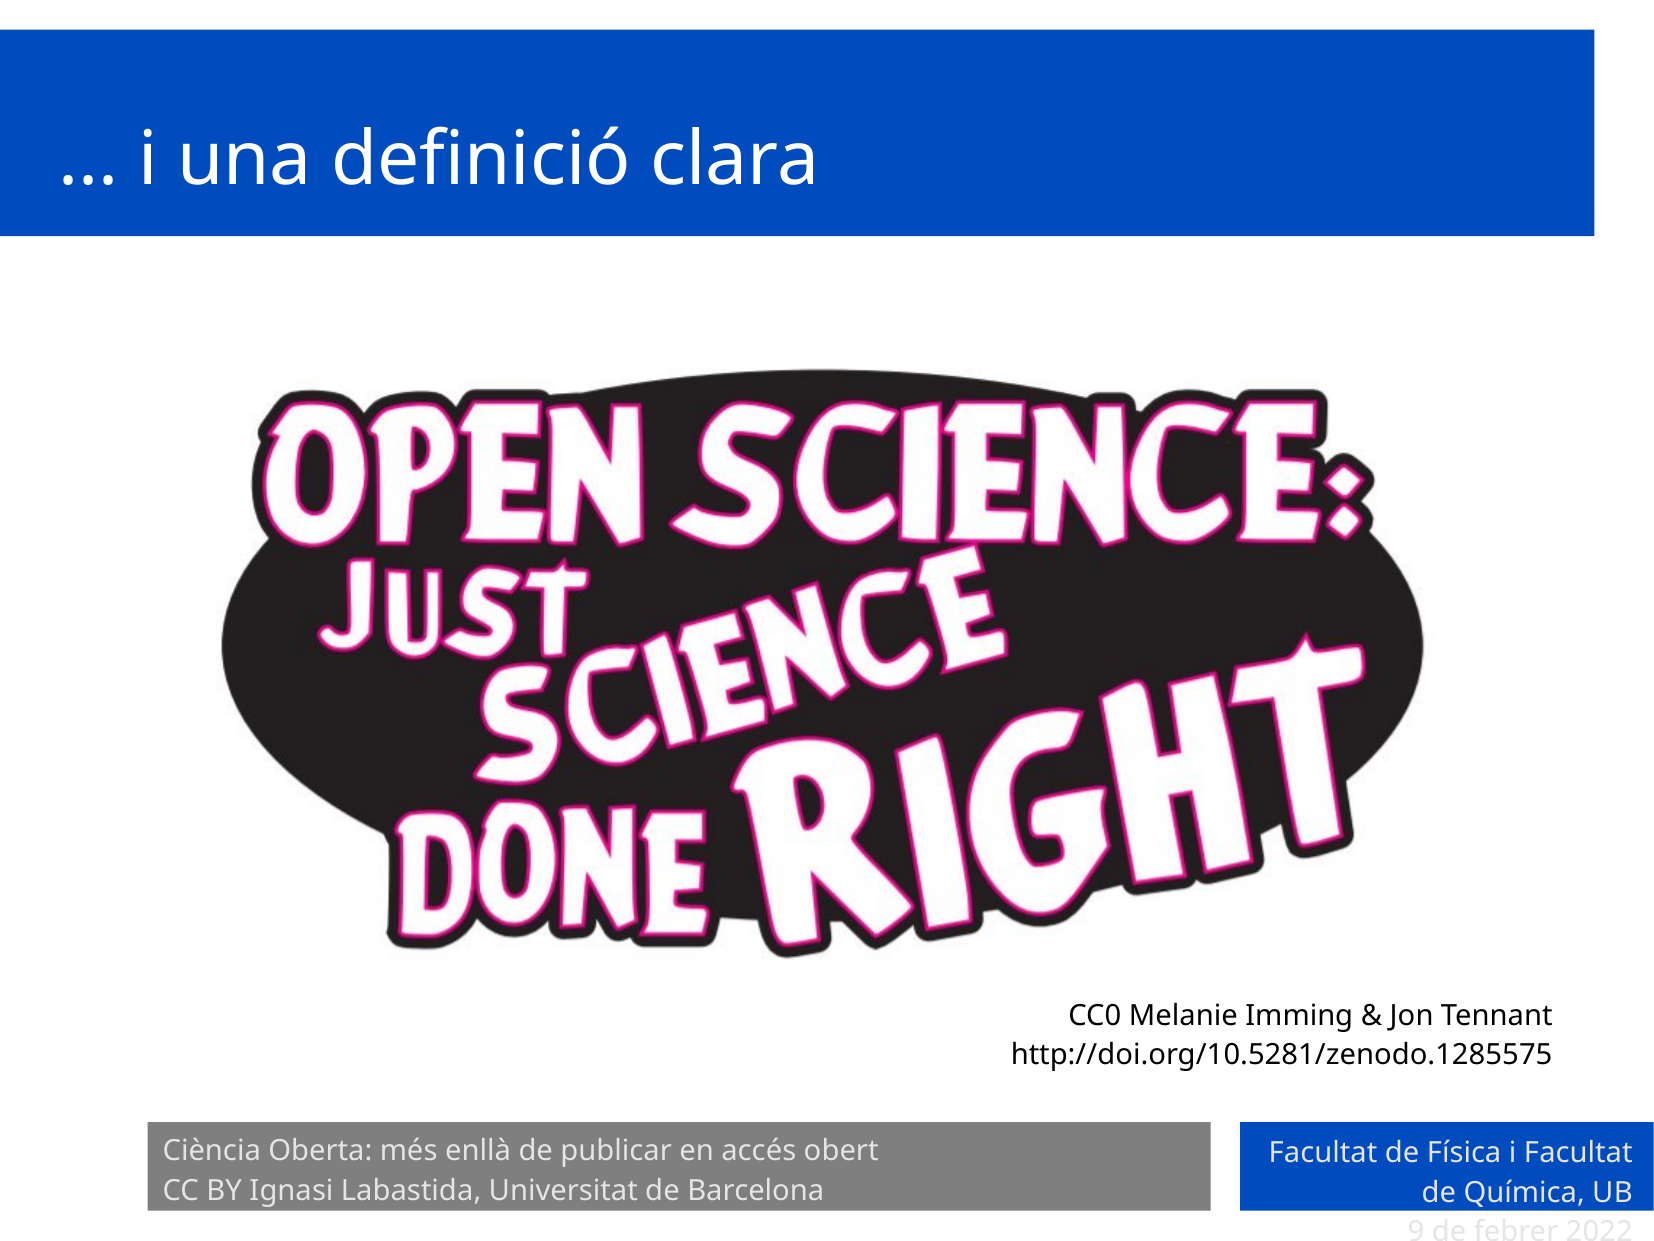

# ... i una definició clara
CC0 Melanie Imming & Jon Tennant
http://doi.org/10.5281/zenodo.1285575